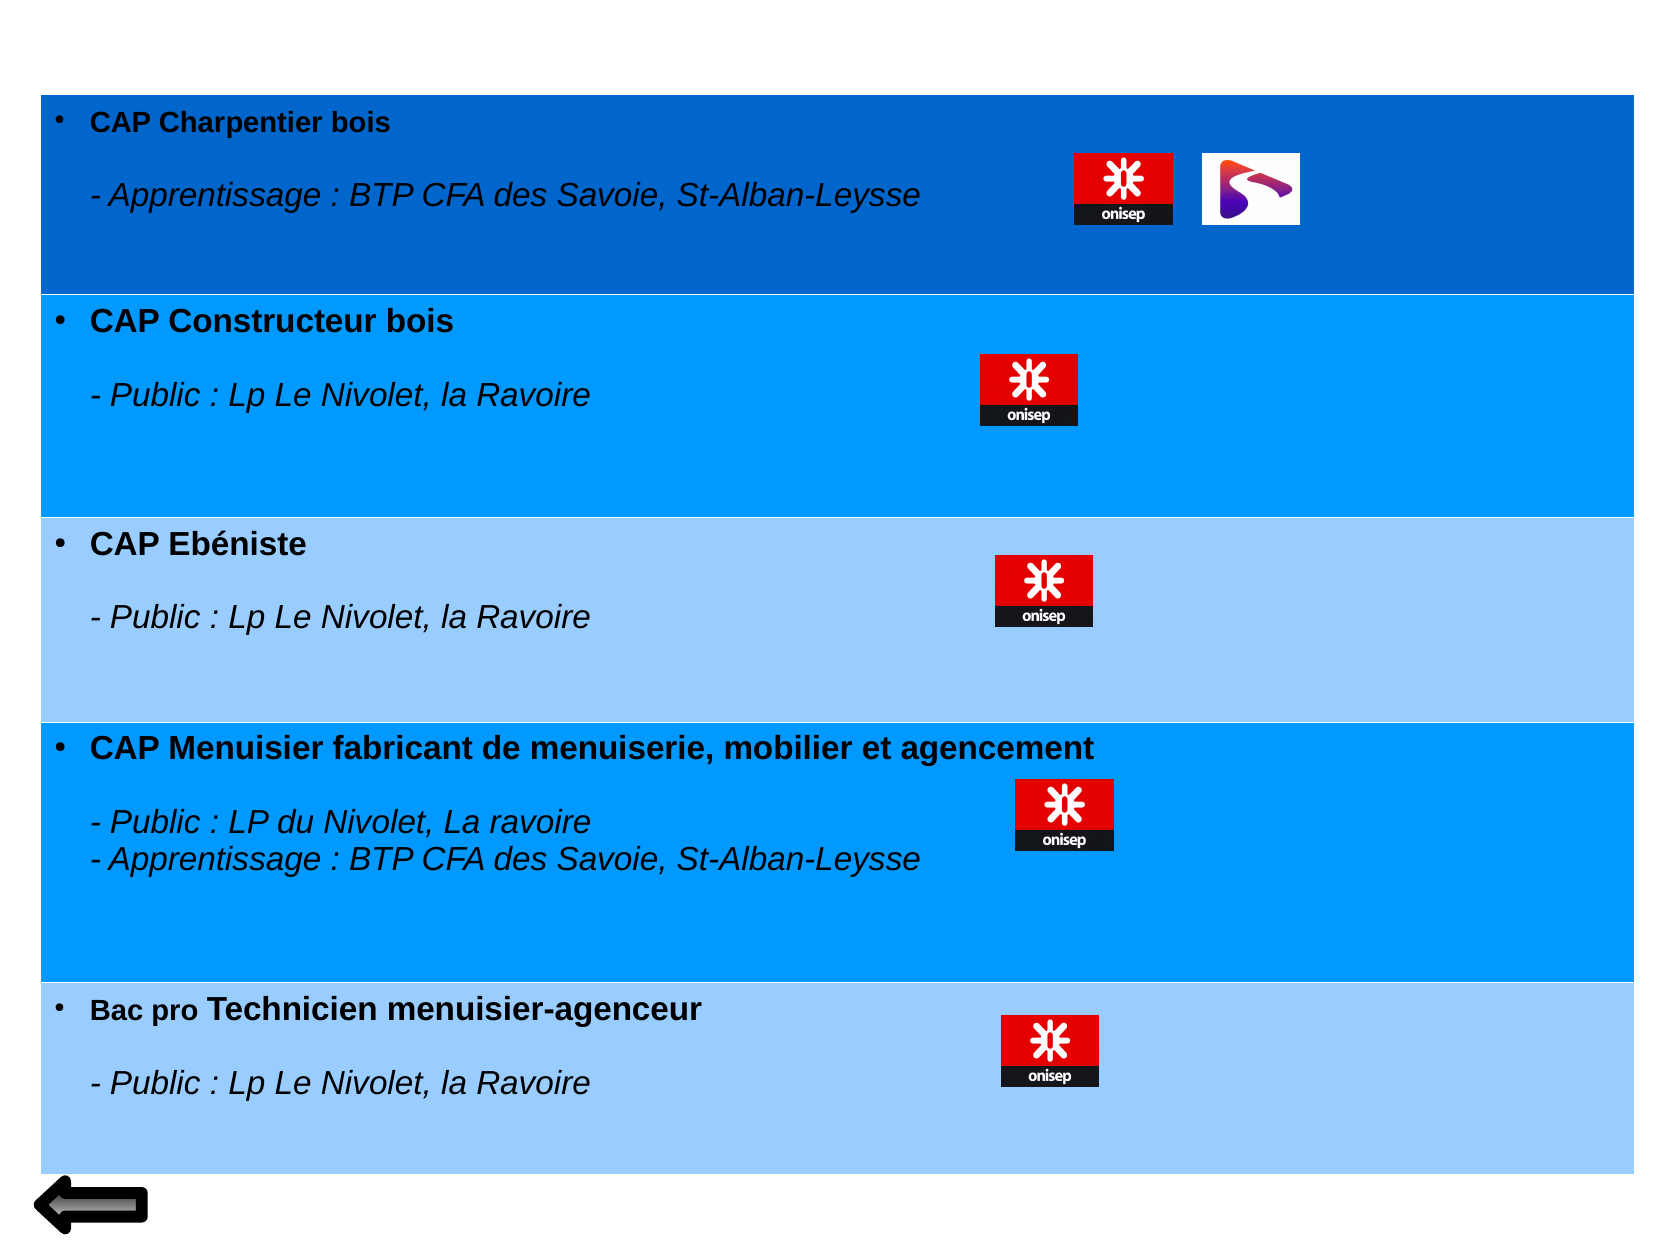

| CAP Charpentier bois - Apprentissage : BTP CFA des Savoie, St-Alban-Leysse |
| --- |
| CAP Constructeur bois - Public : Lp Le Nivolet, la Ravoire |
| CAP Ebéniste - Public : Lp Le Nivolet, la Ravoire |
| CAP Menuisier fabricant de menuiserie, mobilier et agencement - Public : LP du Nivolet, La ravoire - Apprentissage : BTP CFA des Savoie, St-Alban-Leysse |
| Bac pro Technicien menuisier-agenceur - Public : Lp Le Nivolet, la Ravoire |